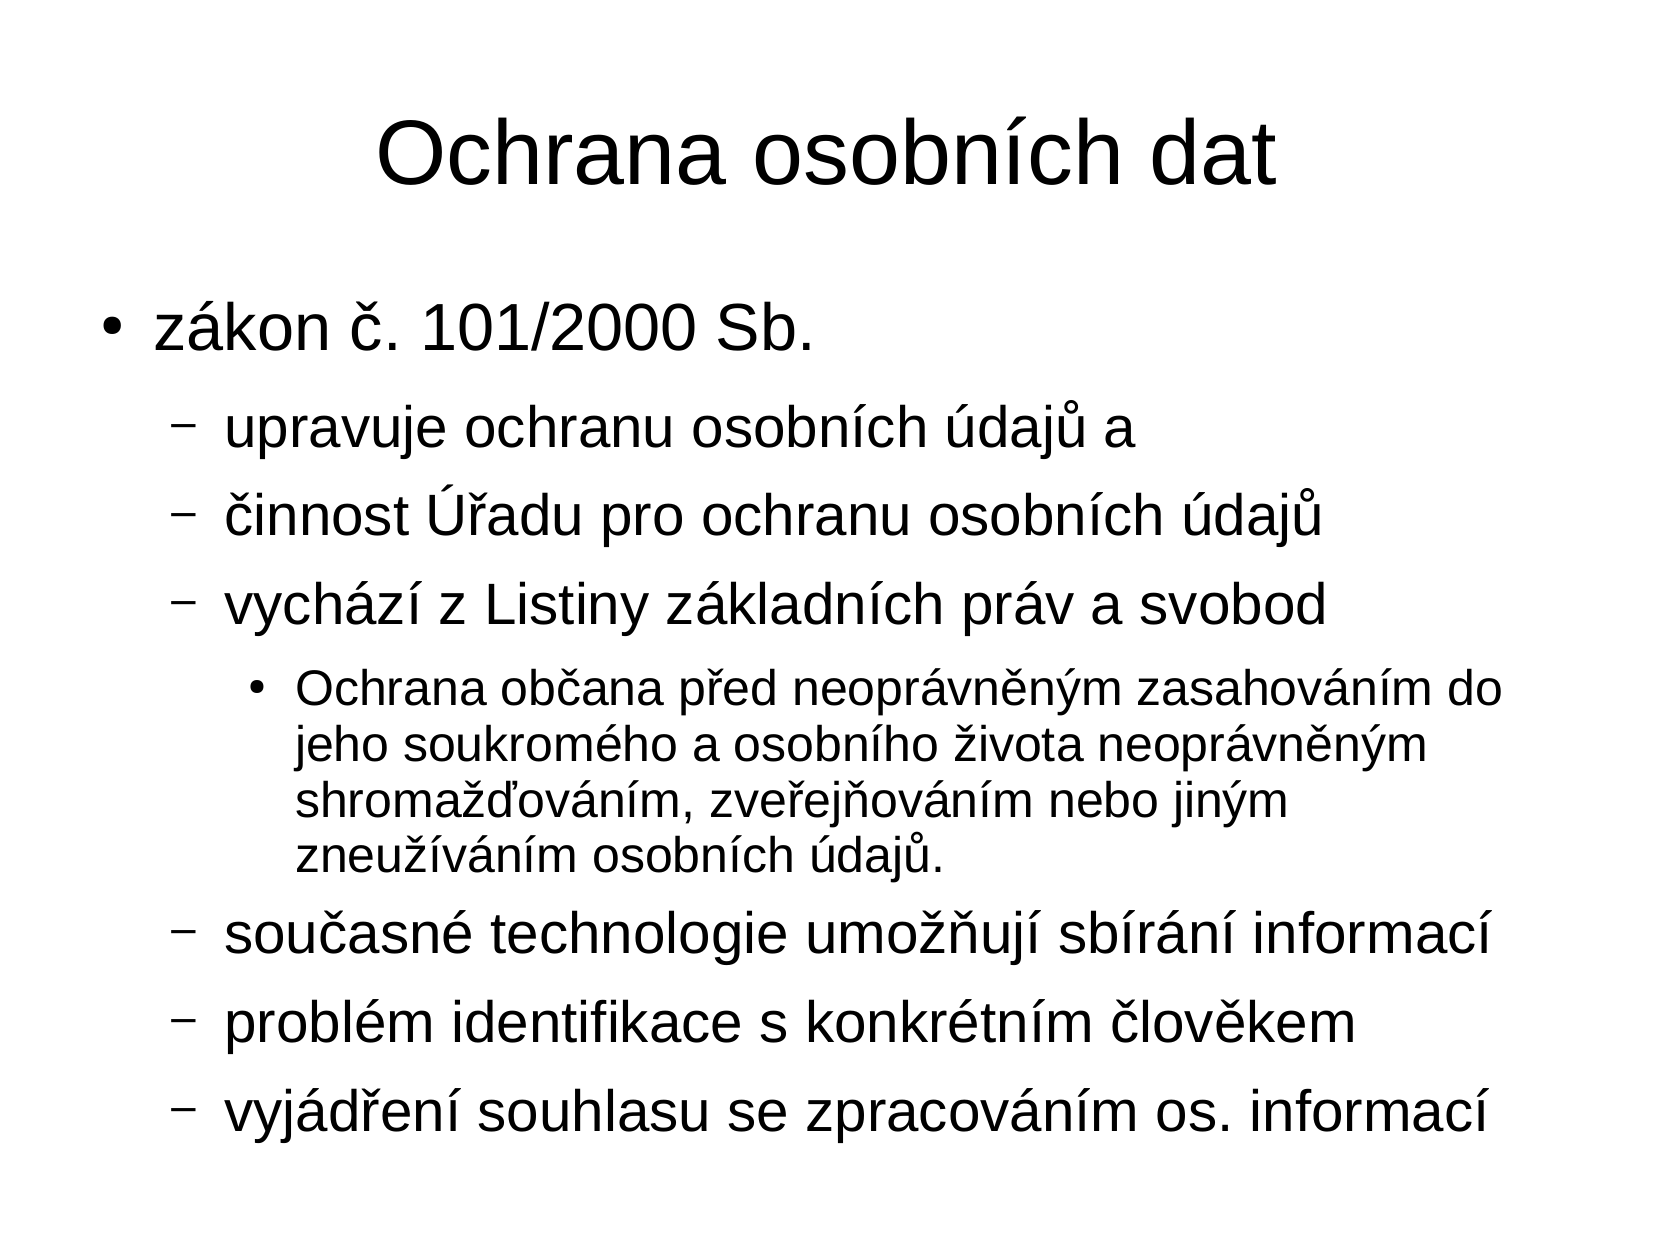

# Ochrana osobních dat
zákon č. 101/2000 Sb.
upravuje ochranu osobních údajů a
činnost Úřadu pro ochranu osobních údajů
vychází z Listiny základních práv a svobod
Ochrana občana před neoprávněným zasahováním do jeho soukromého a osobního života neoprávněným shromažďováním, zveřejňováním nebo jiným zneužíváním osobních údajů.
současné technologie umožňují sbírání informací
problém identifikace s konkrétním člověkem
vyjádření souhlasu se zpracováním os. informací